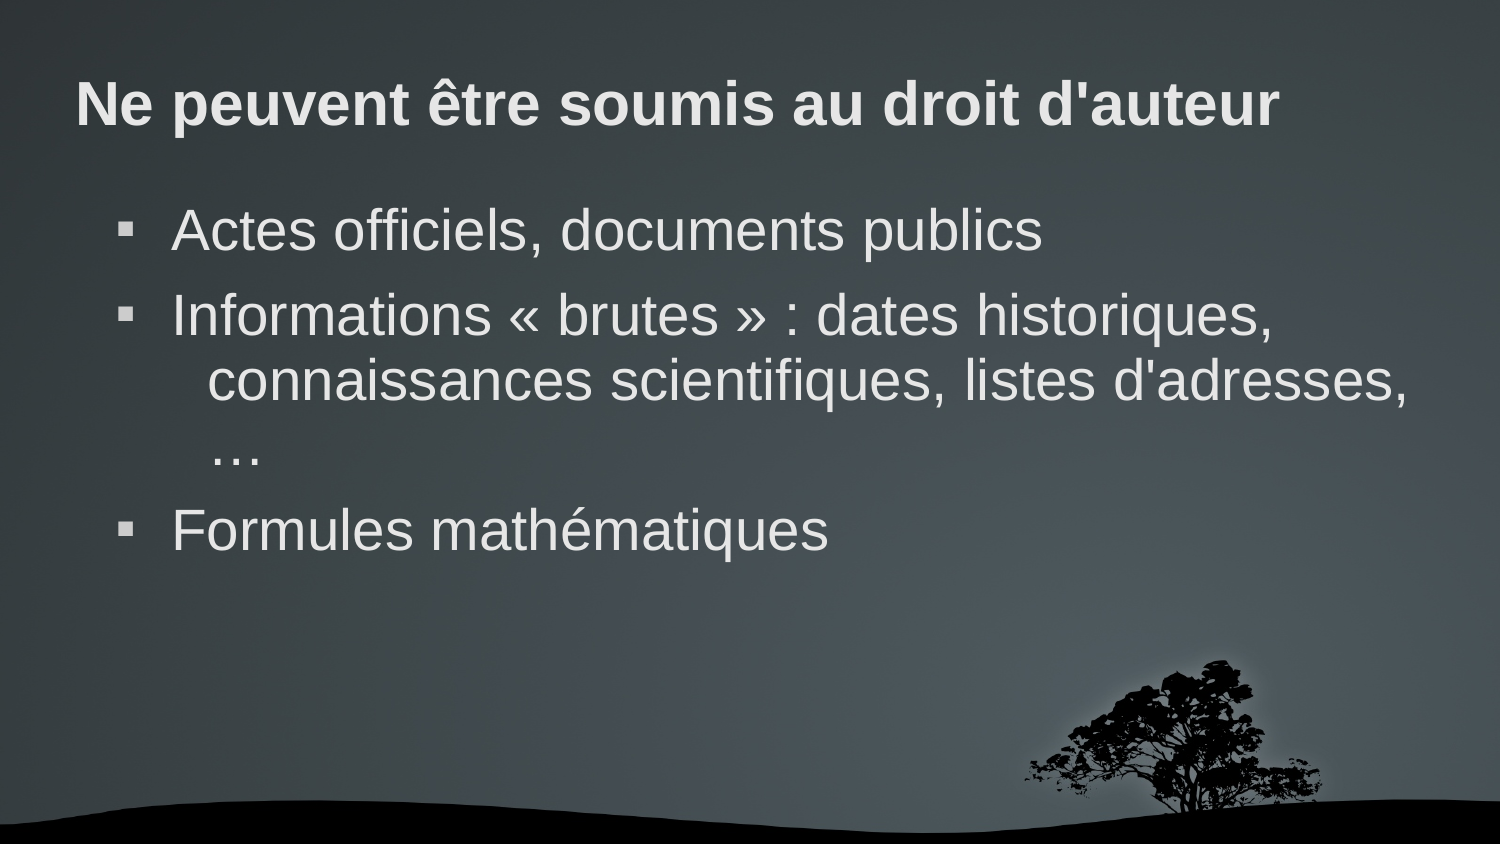

# Ne peuvent être soumis au droit d'auteur
Actes officiels, documents publics
Informations « brutes » : dates historiques, connaissances scientifiques, listes d'adresses, …
Formules mathématiques